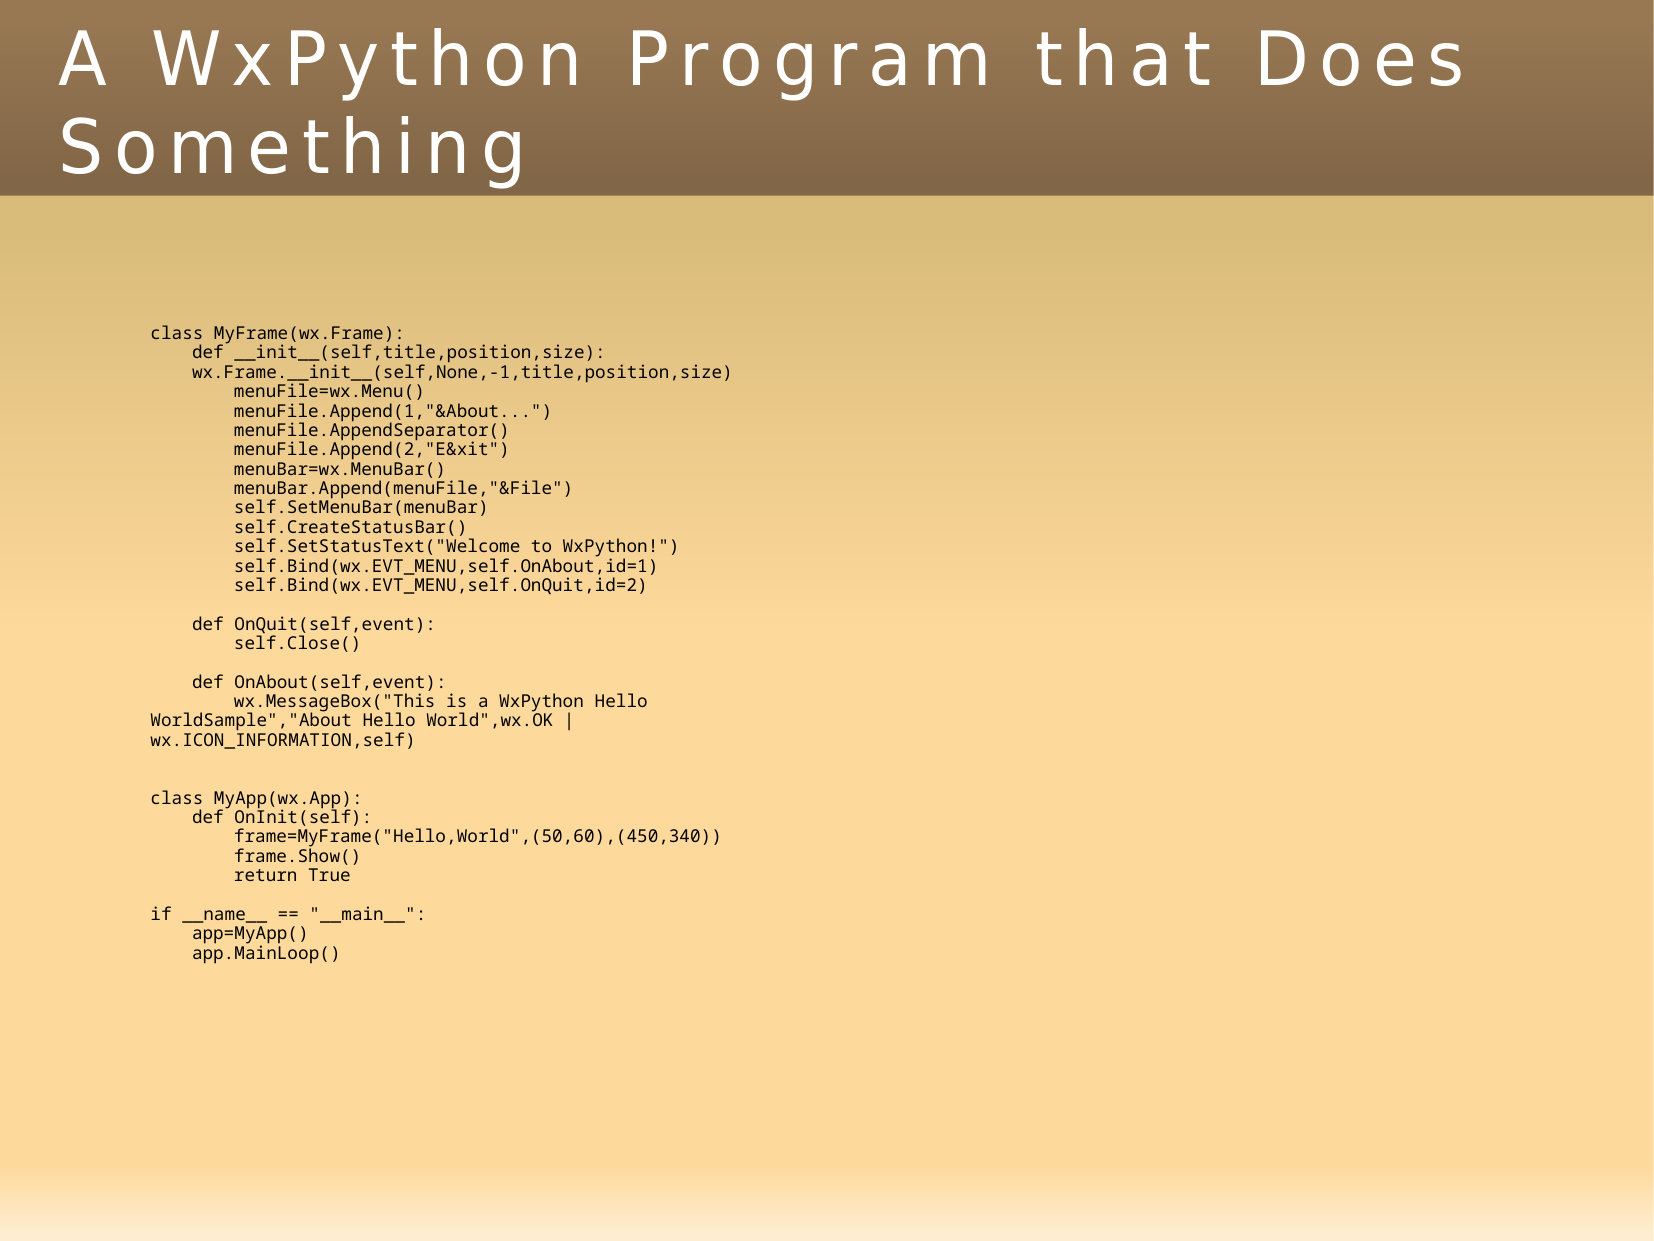

# A WxPython Program that Does Something